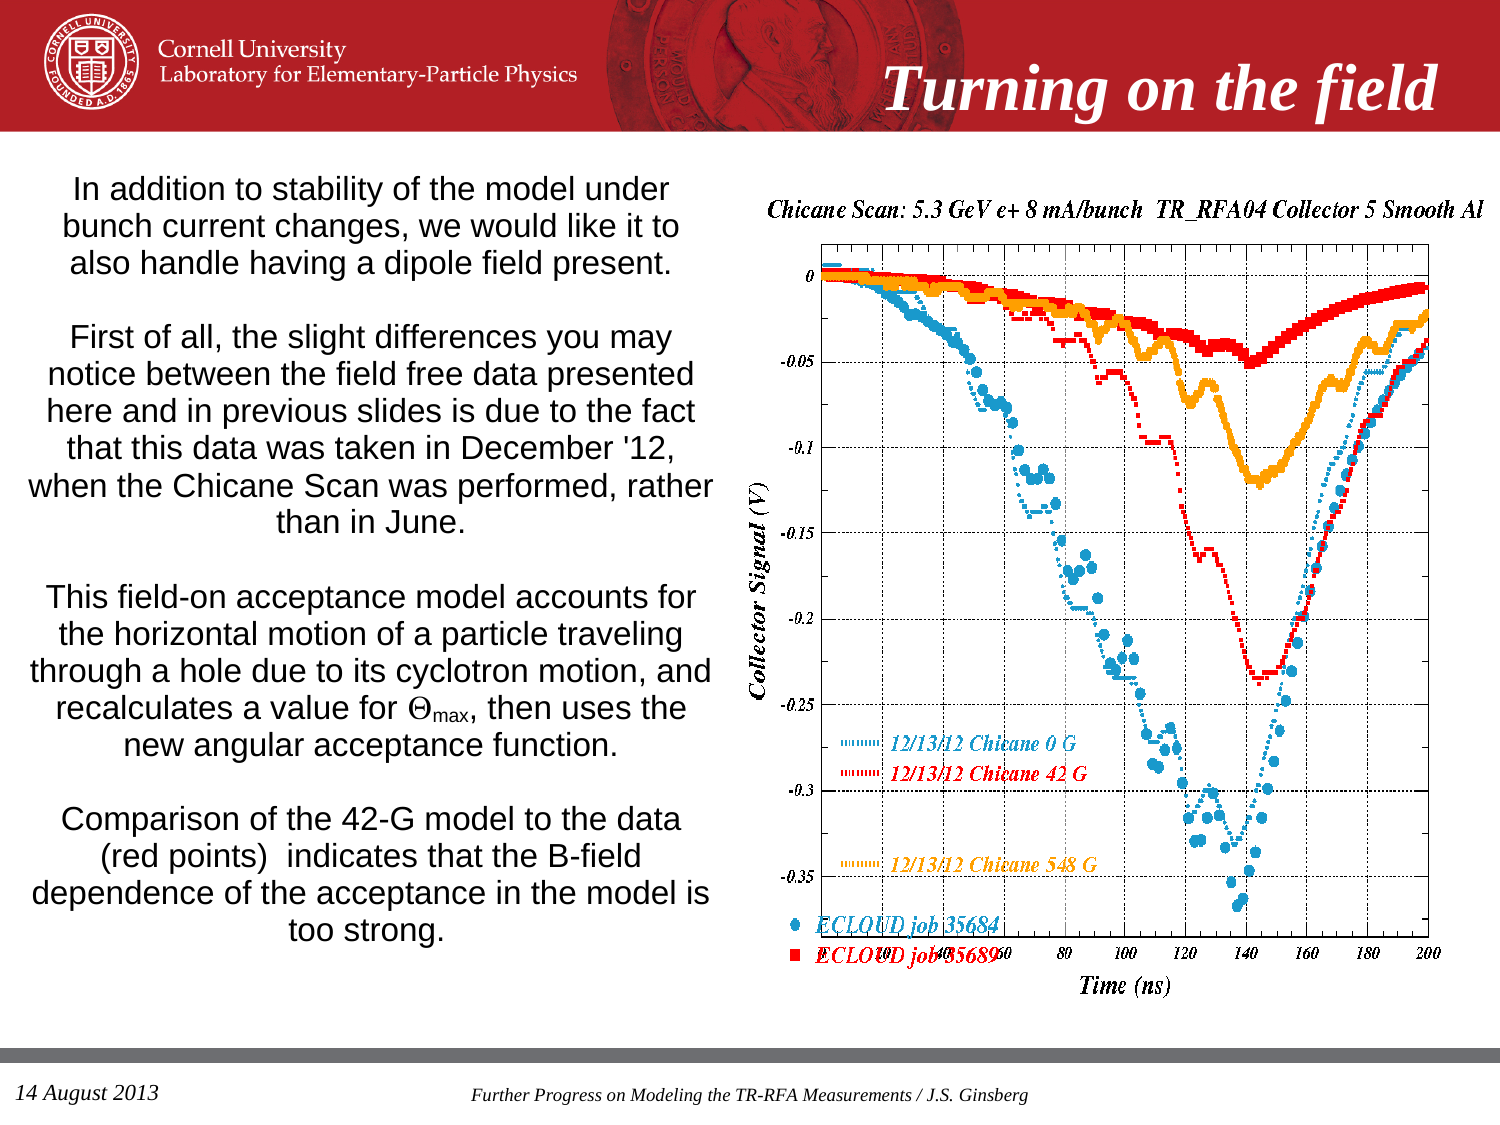

# Turning on the field
In addition to stability of the model under bunch current changes, we would like it to also handle having a dipole field present.
First of all, the slight differences you may notice between the field free data presented here and in previous slides is due to the fact that this data was taken in December '12, when the Chicane Scan was performed, rather than in June.
This field-on acceptance model accounts for the horizontal motion of a particle traveling through a hole due to its cyclotron motion, and recalculates a value for Qmax, then uses the new angular acceptance function.
Comparison of the 42-G model to the data (red points) indicates that the B-field dependence of the acceptance in the model is too strong.